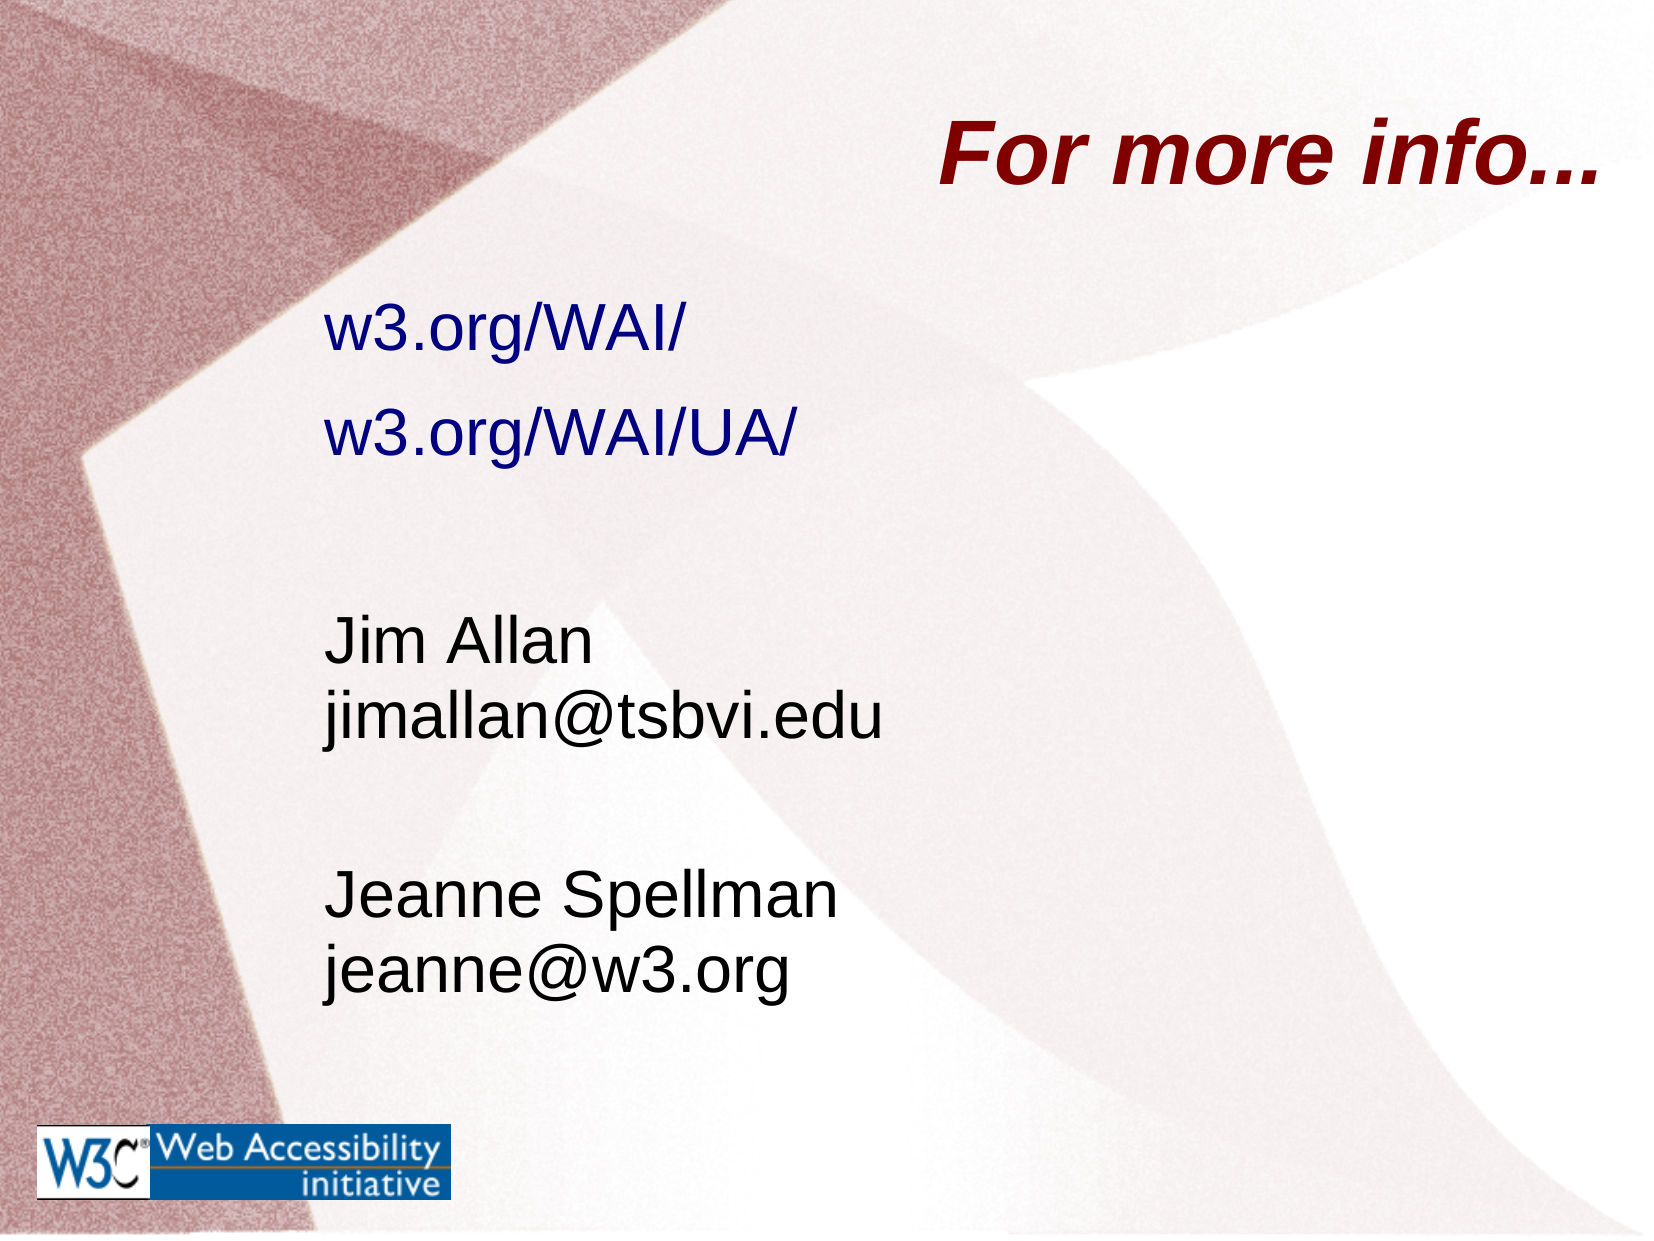

# For more info...
w3.org/WAI/
w3.org/WAI/UA/
Jim Allan
jimallan@tsbvi.edu
Jeanne Spellman
jeanne@w3.org